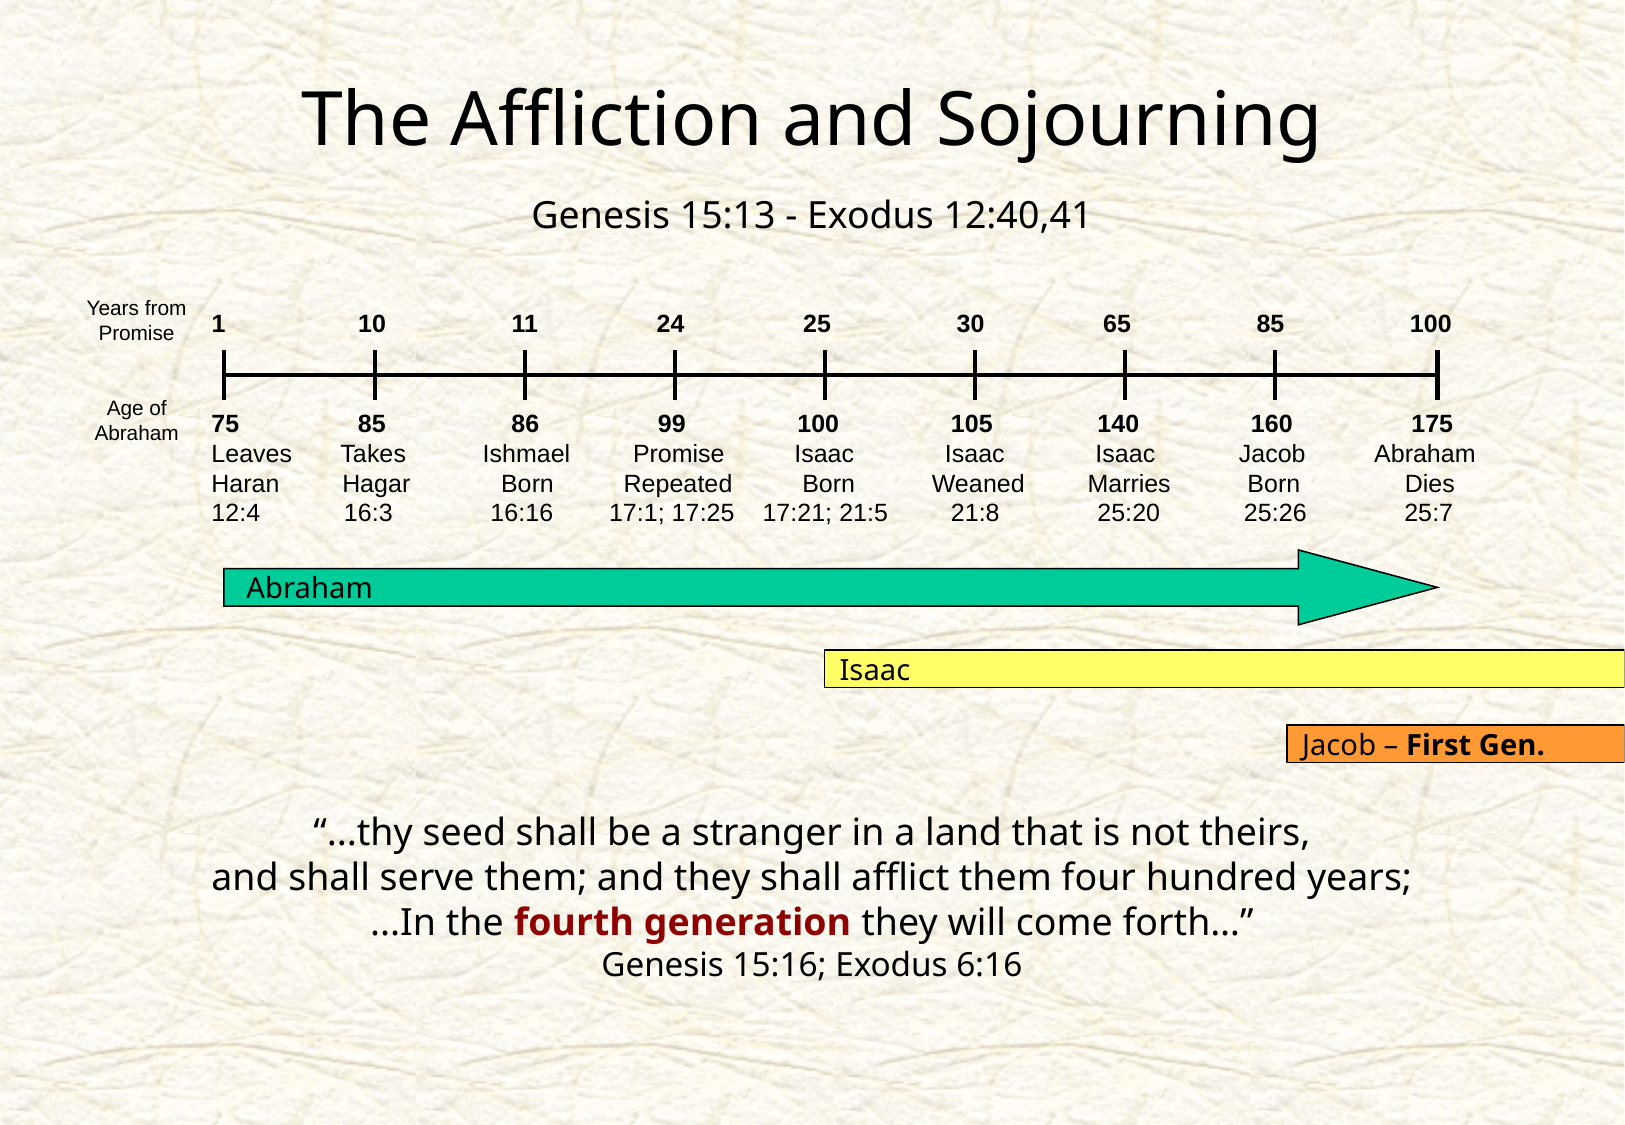

# The Affliction and Sojourning Genesis 15:13 - Exodus 12:40,41
Years from Promise
1 10 11 24 25 30 65 85 100
Age of Abraham
75 85 86 99 100 105 140 160 175
Leaves Takes Ishmael Promise Isaac Isaac Isaac Jacob Abraham
Haran Hagar Born Repeated Born Weaned Marries Born Dies
12:4 16:3 16:16 17:1; 17:25 17:21; 21:5 21:8 25:20 25:26 25:7
Abraham
Isaac
Jacob – First Gen.
“...thy seed shall be a stranger in a land that is not theirs,
and shall serve them; and they shall afflict them four hundred years;
...In the fourth generation they will come forth…”
Genesis 15:16; Exodus 6:16